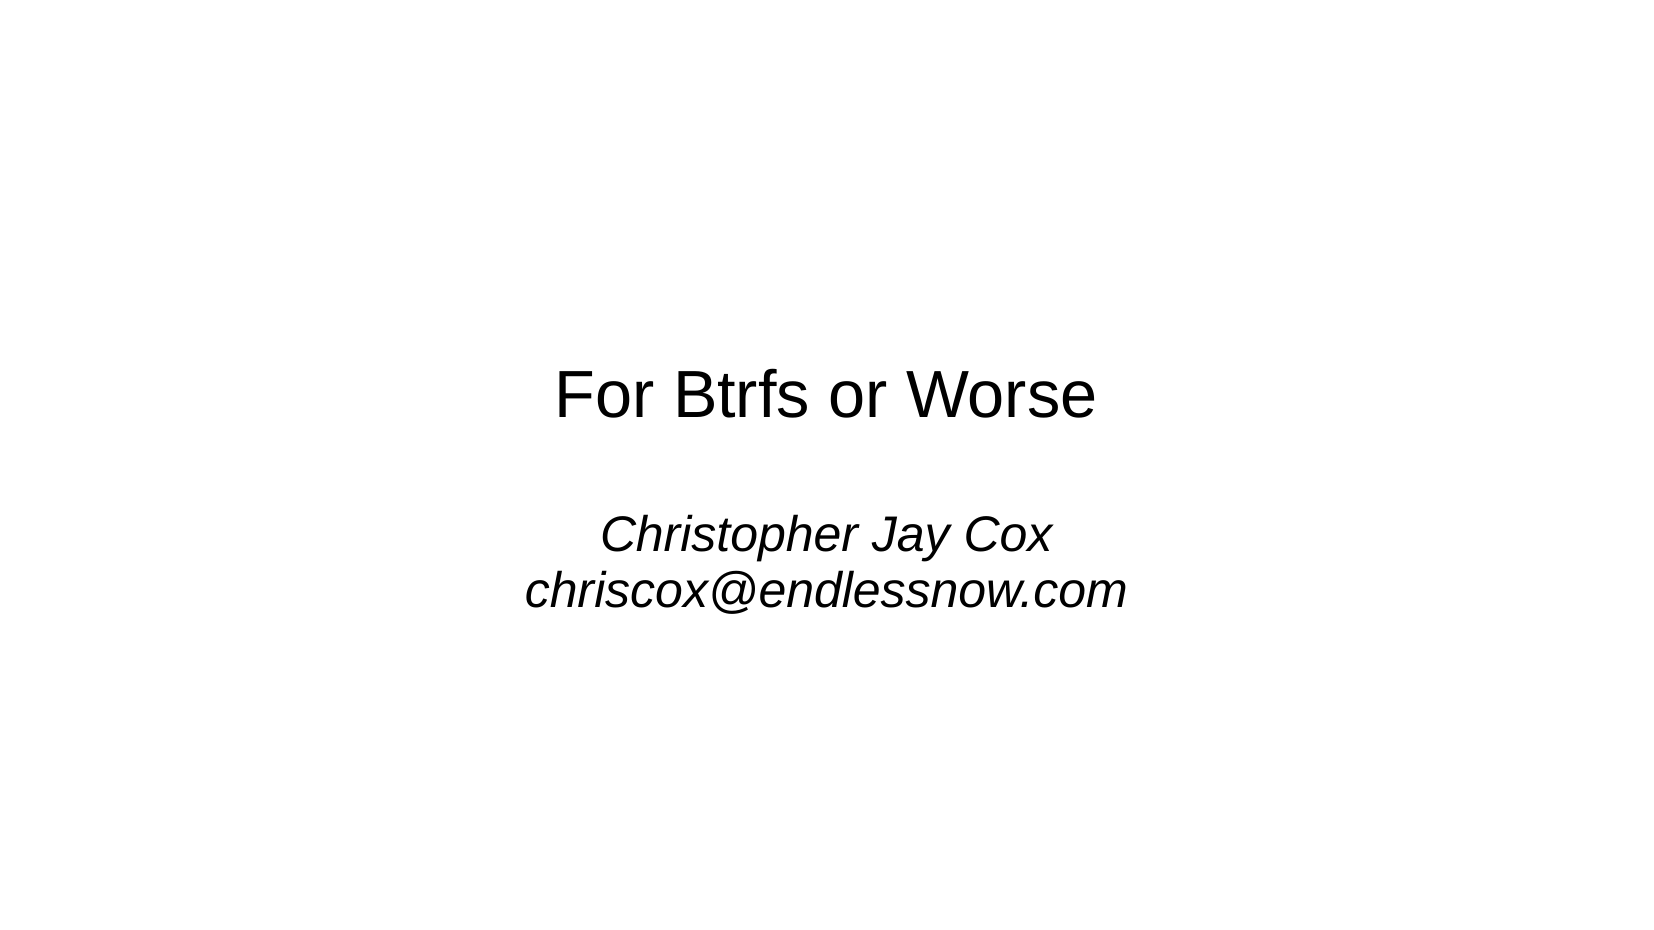

# For Btrfs or Worse
Christopher Jay Cox
chriscox@endlessnow.com